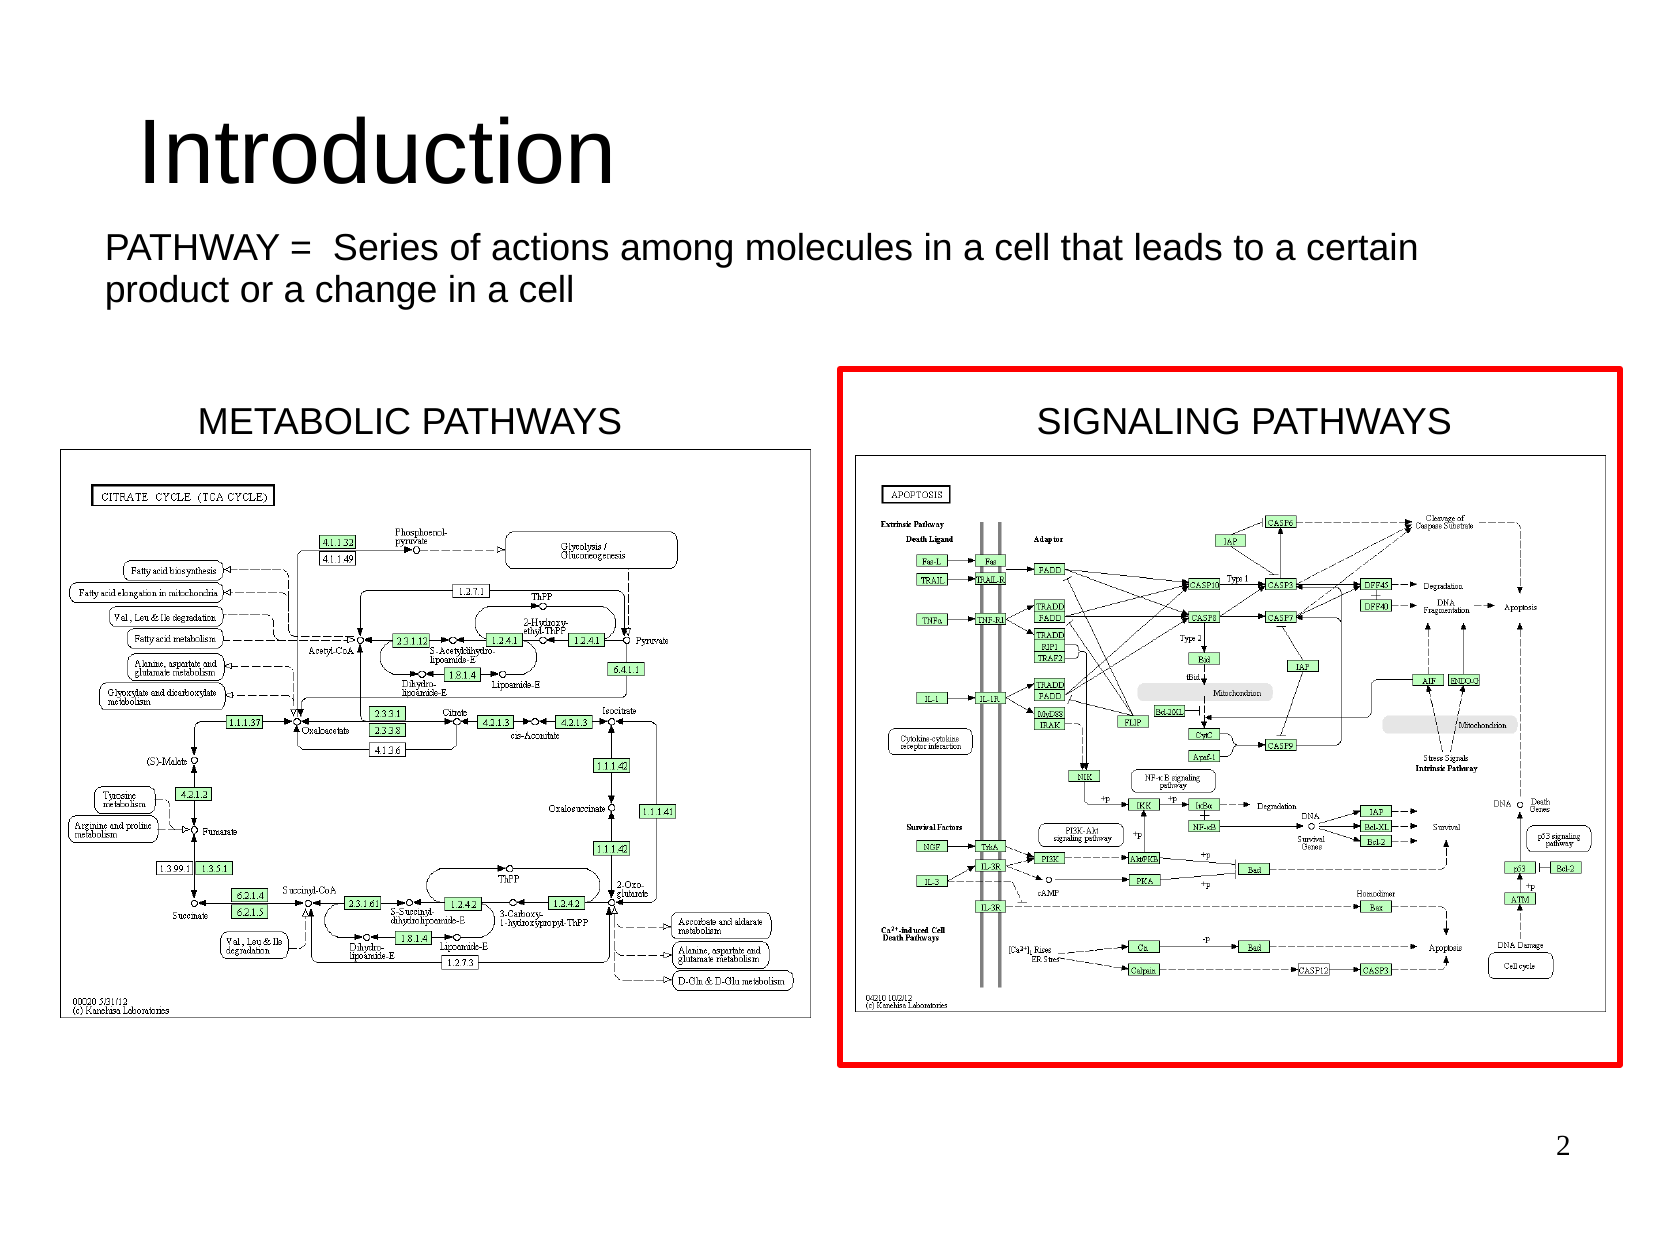

Introduction
PATHWAY = Series of actions among molecules in a cell that leads to a certain product or a change in a cell
METABOLIC PATHWAYS
SIGNALING PATHWAYS
2